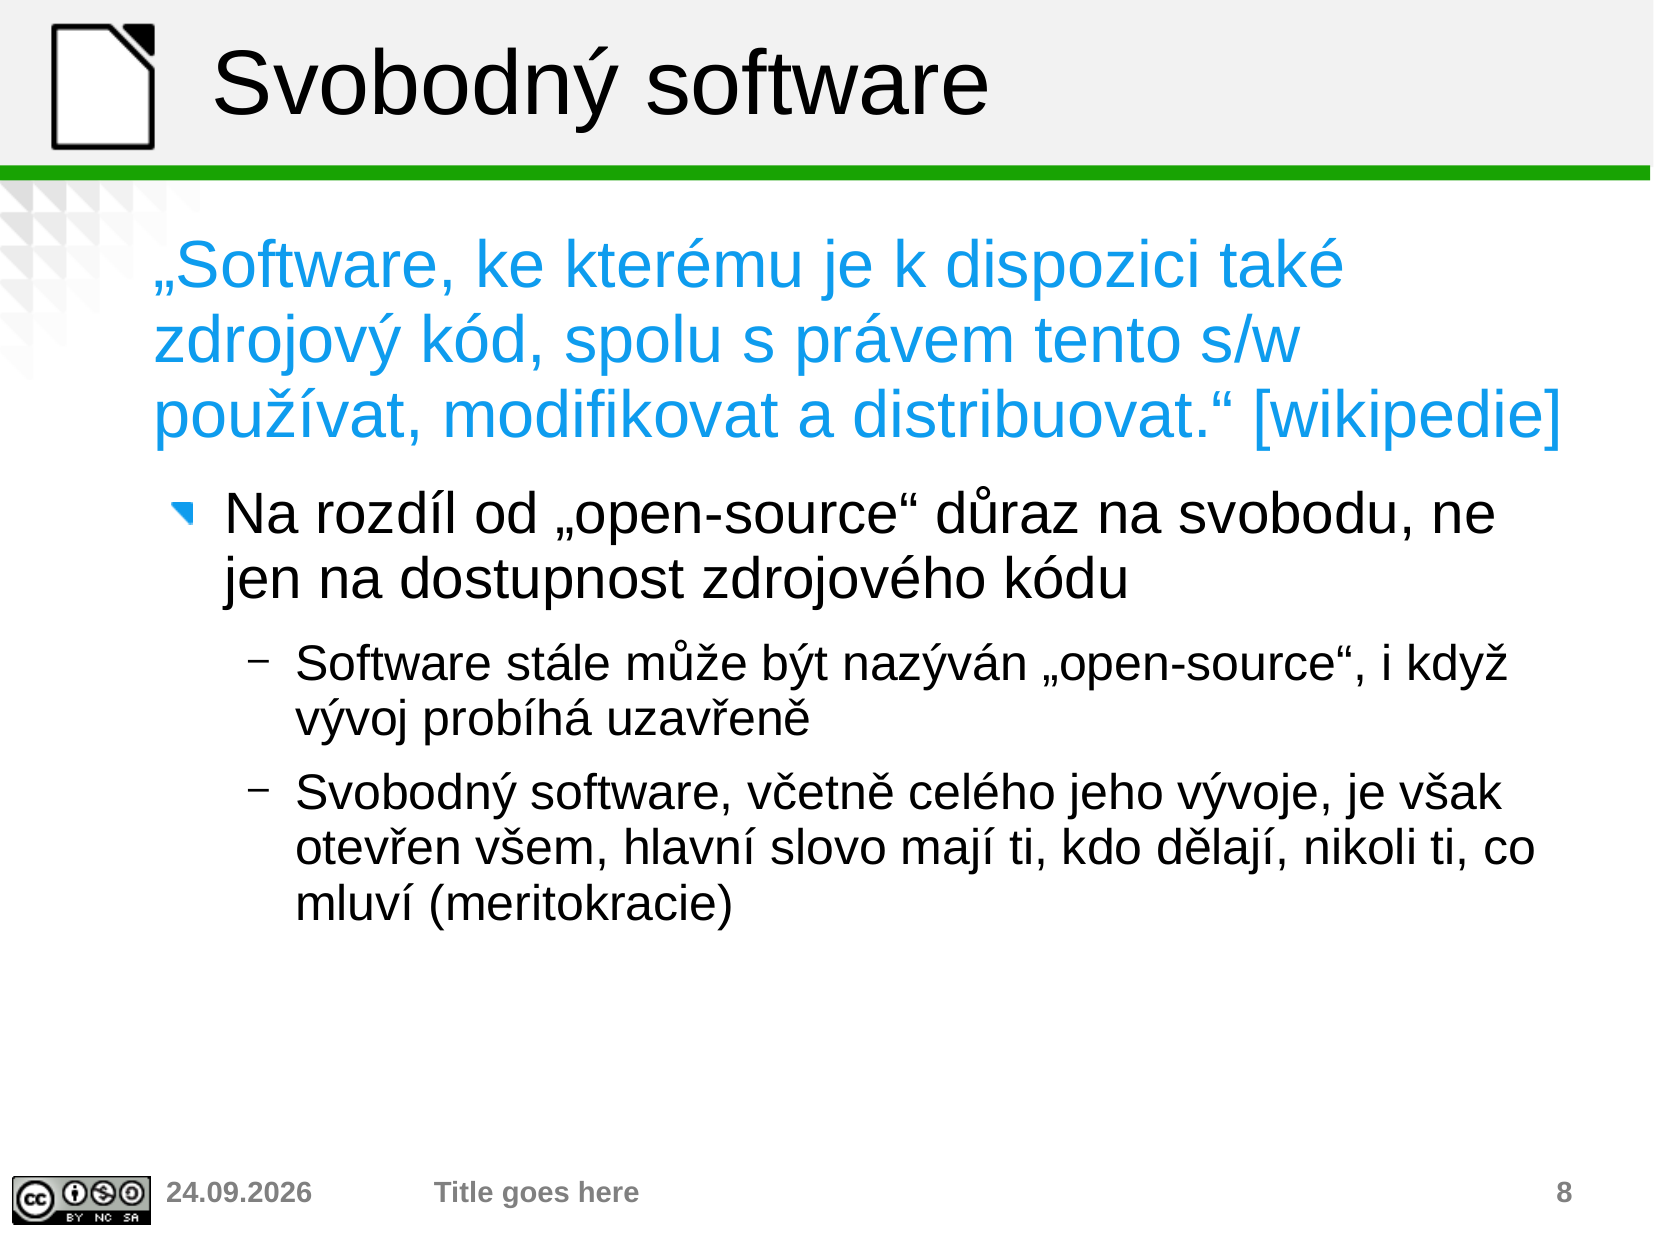

# Svobodný software
„Software, ke kterému je k dispozici také zdrojový kód, spolu s právem tento s/w používat, modifikovat a distribuovat.“ [wikipedie]
Na rozdíl od „open-source“ důraz na svobodu, ne jen na dostupnost zdrojového kódu
Software stále může být nazýván „open-source“, i když vývoj probíhá uzavřeně
Svobodný software, včetně celého jeho vývoje, je však otevřen všem, hlavní slovo mají ti, kdo dělají, nikoli ti, co mluví (meritokracie)
Title goes here
8